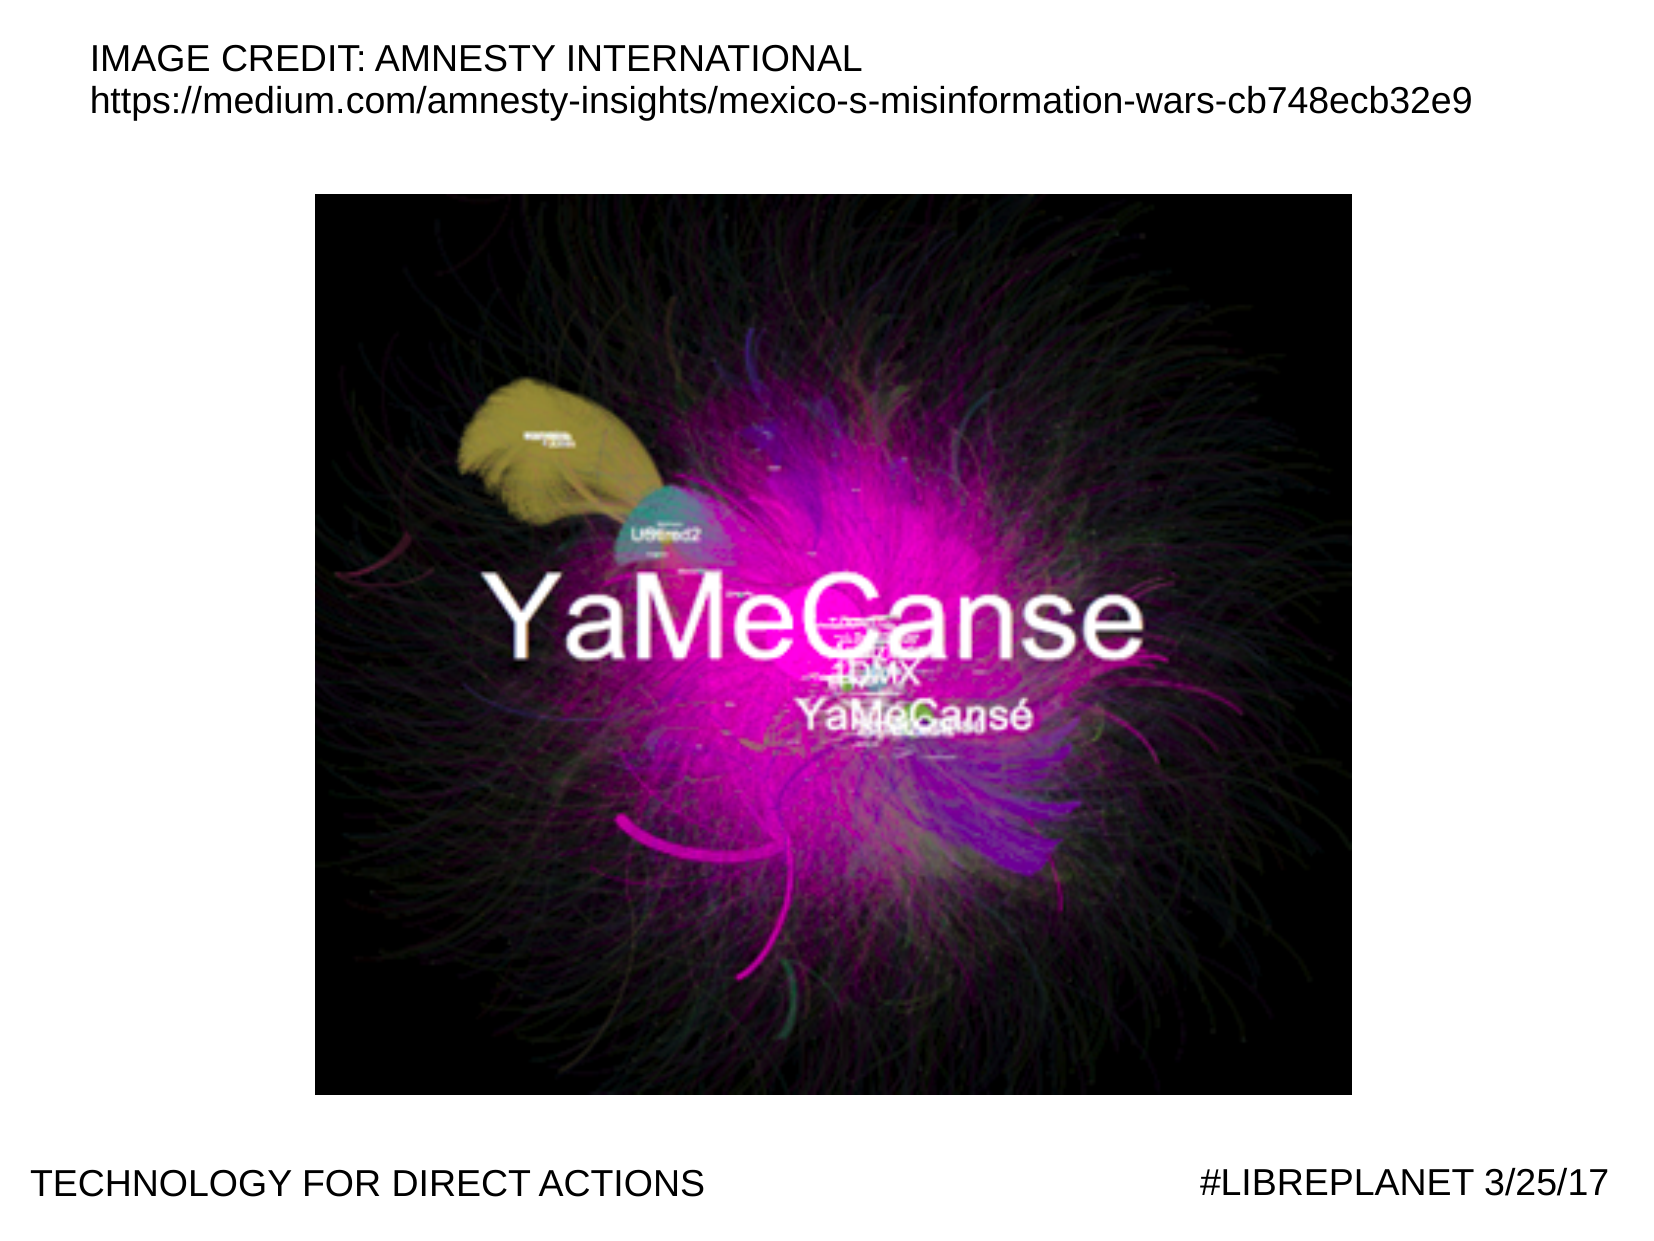

IMAGE CREDIT: AMNESTY INTERNATIONAL
https://medium.com/amnesty-insights/mexico-s-misinformation-wars-cb748ecb32e9
# TECHNOLOGY FOR DIRECT ACTIONS
#LIBREPLANET 3/25/17